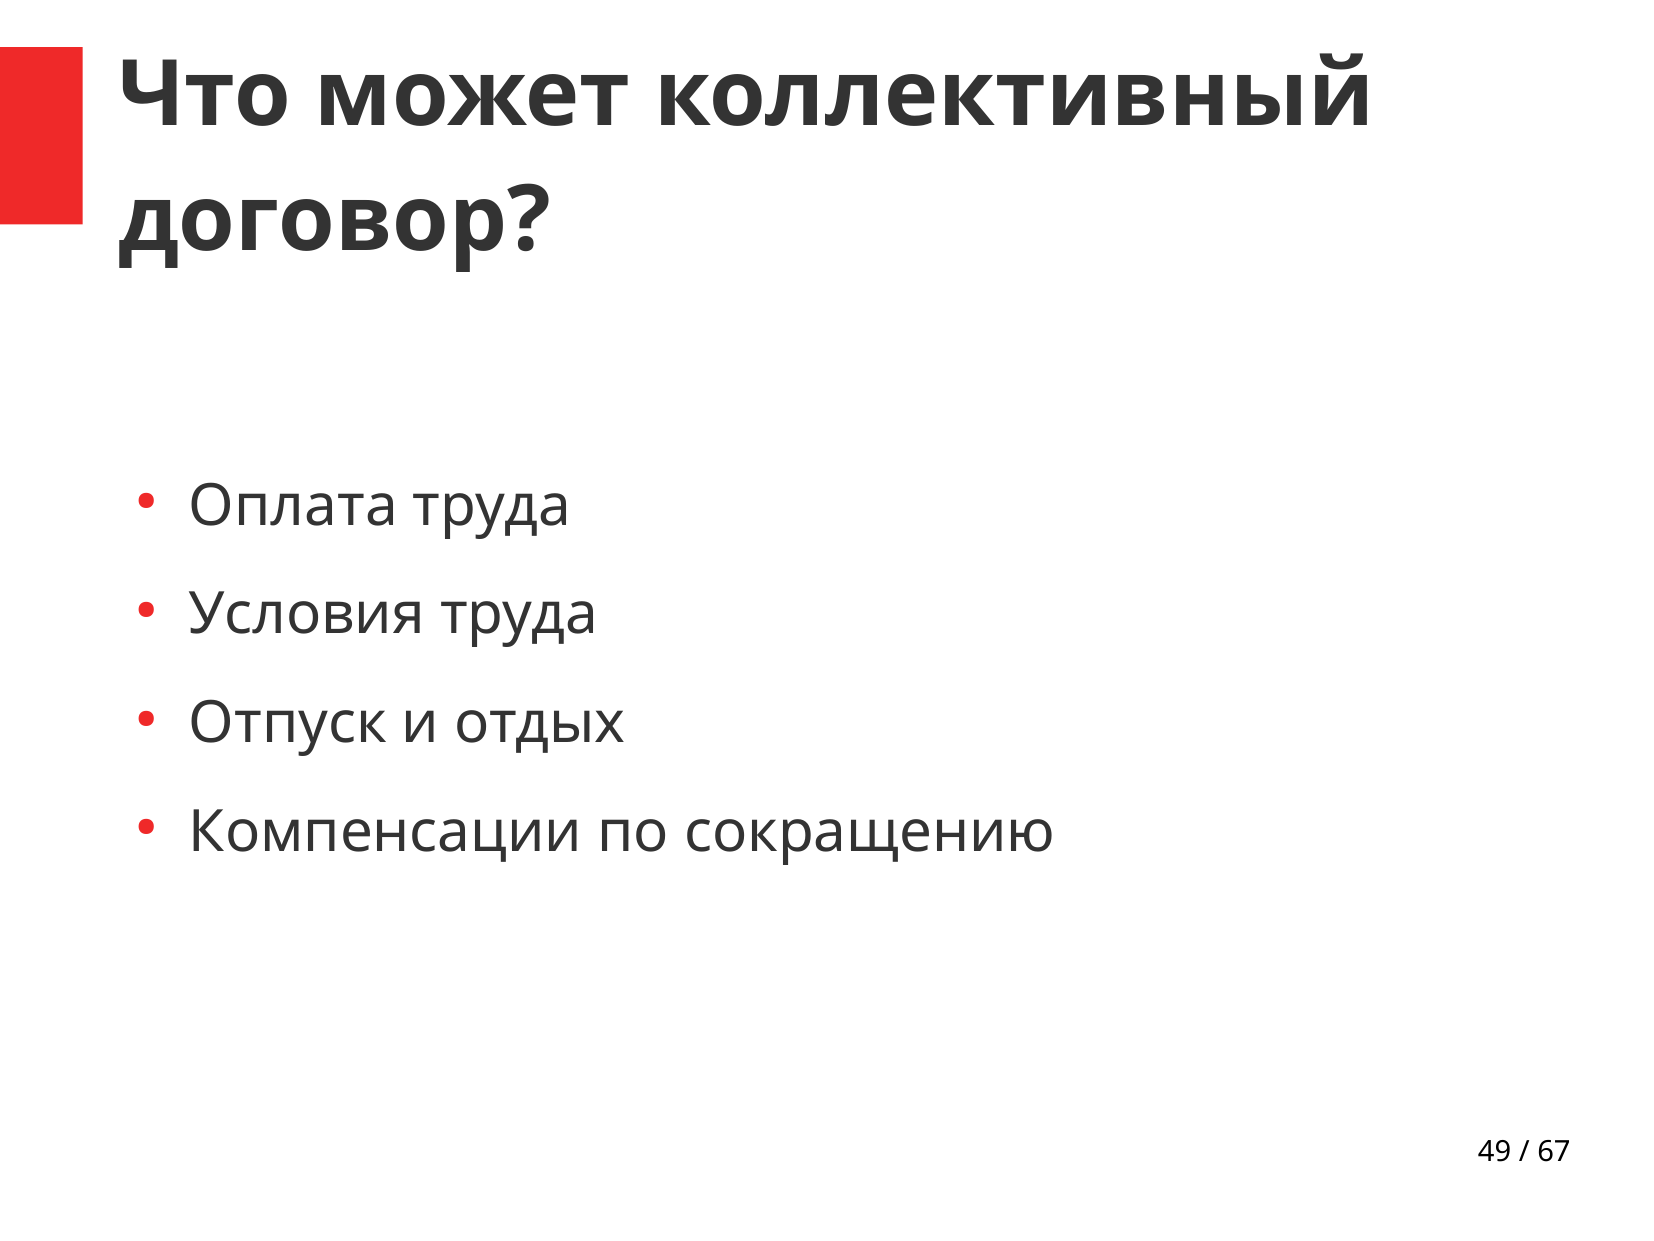

# Что может коллективный договор?
Оплата труда
Условия труда
Отпуск и отдых
Компенсации по сокращению
49